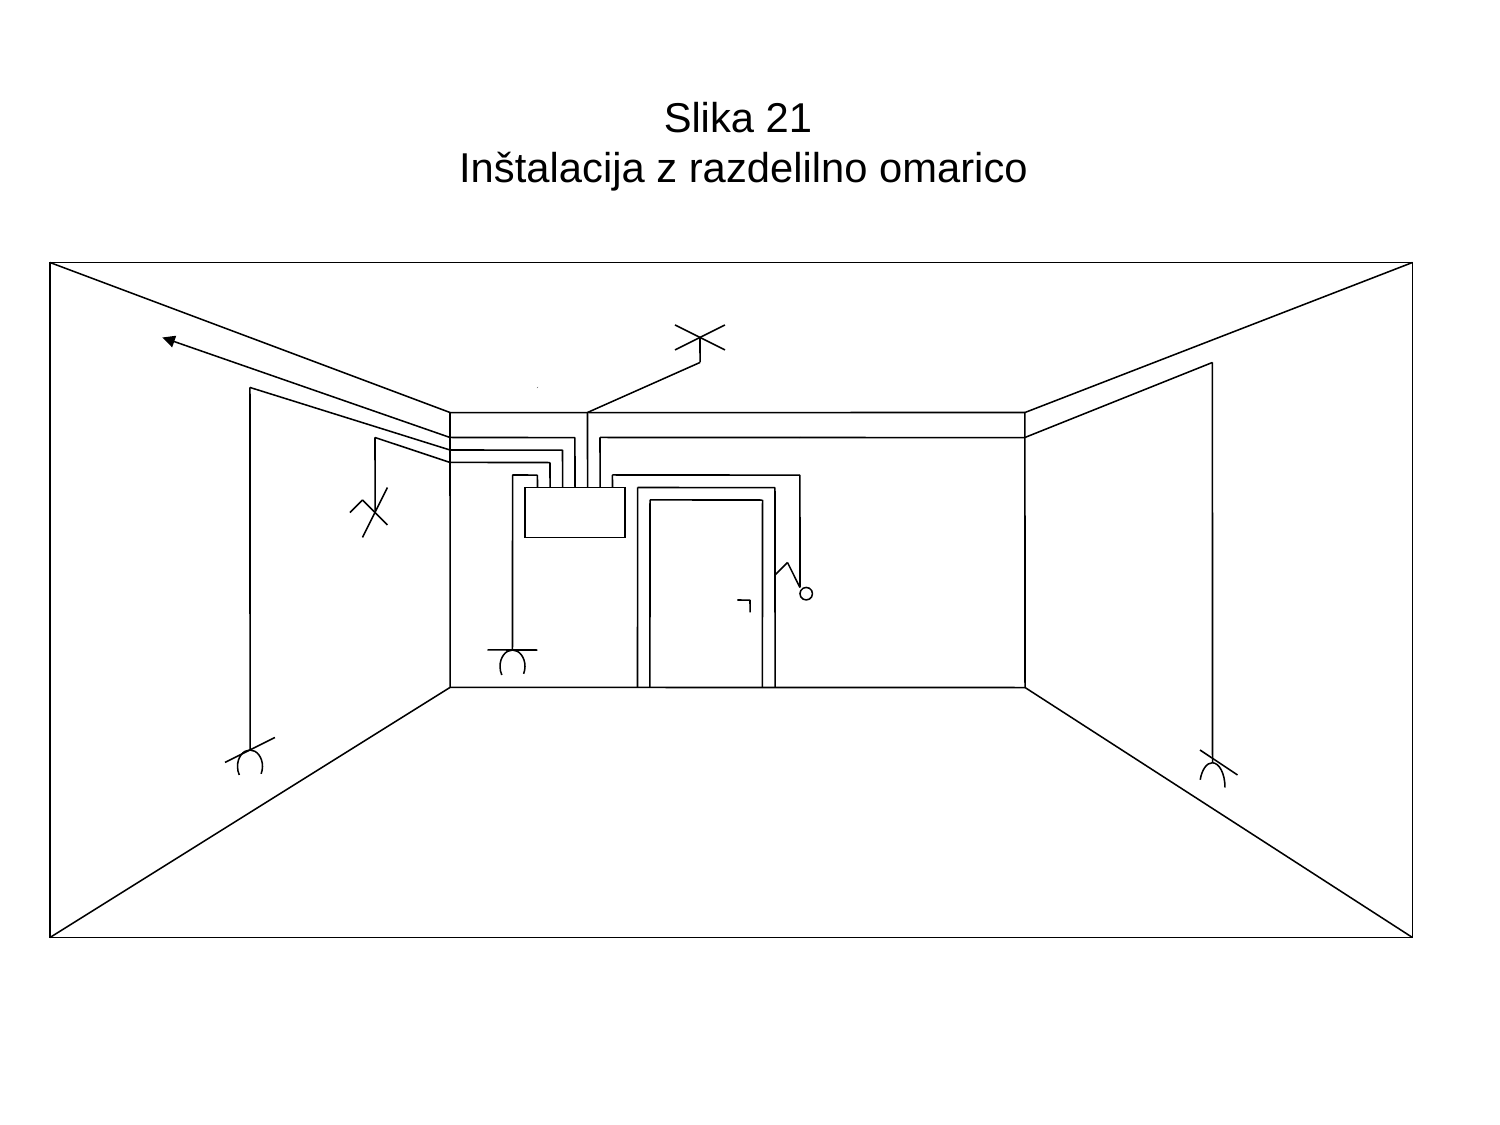

# Slika 21 Inštalacija z razdelilno omarico